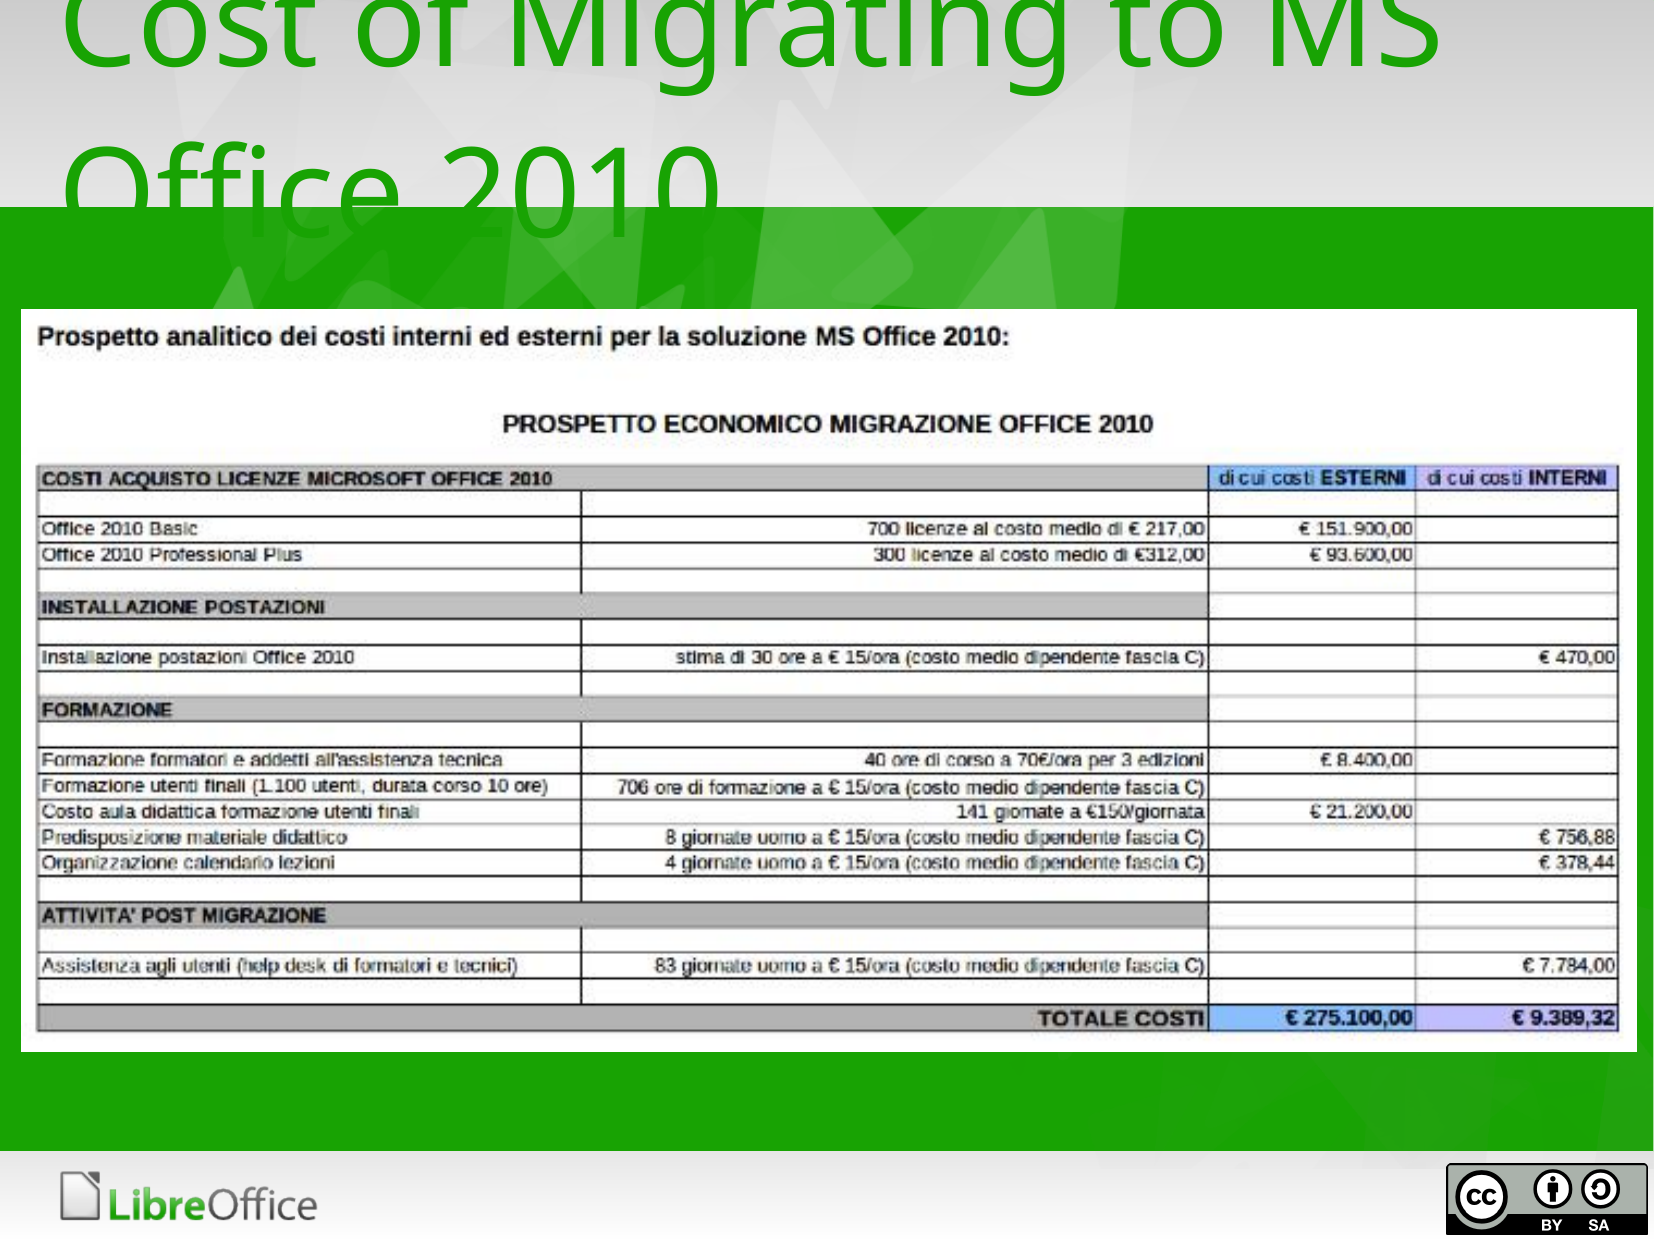

# Cost of Migrating to MS Office 2010